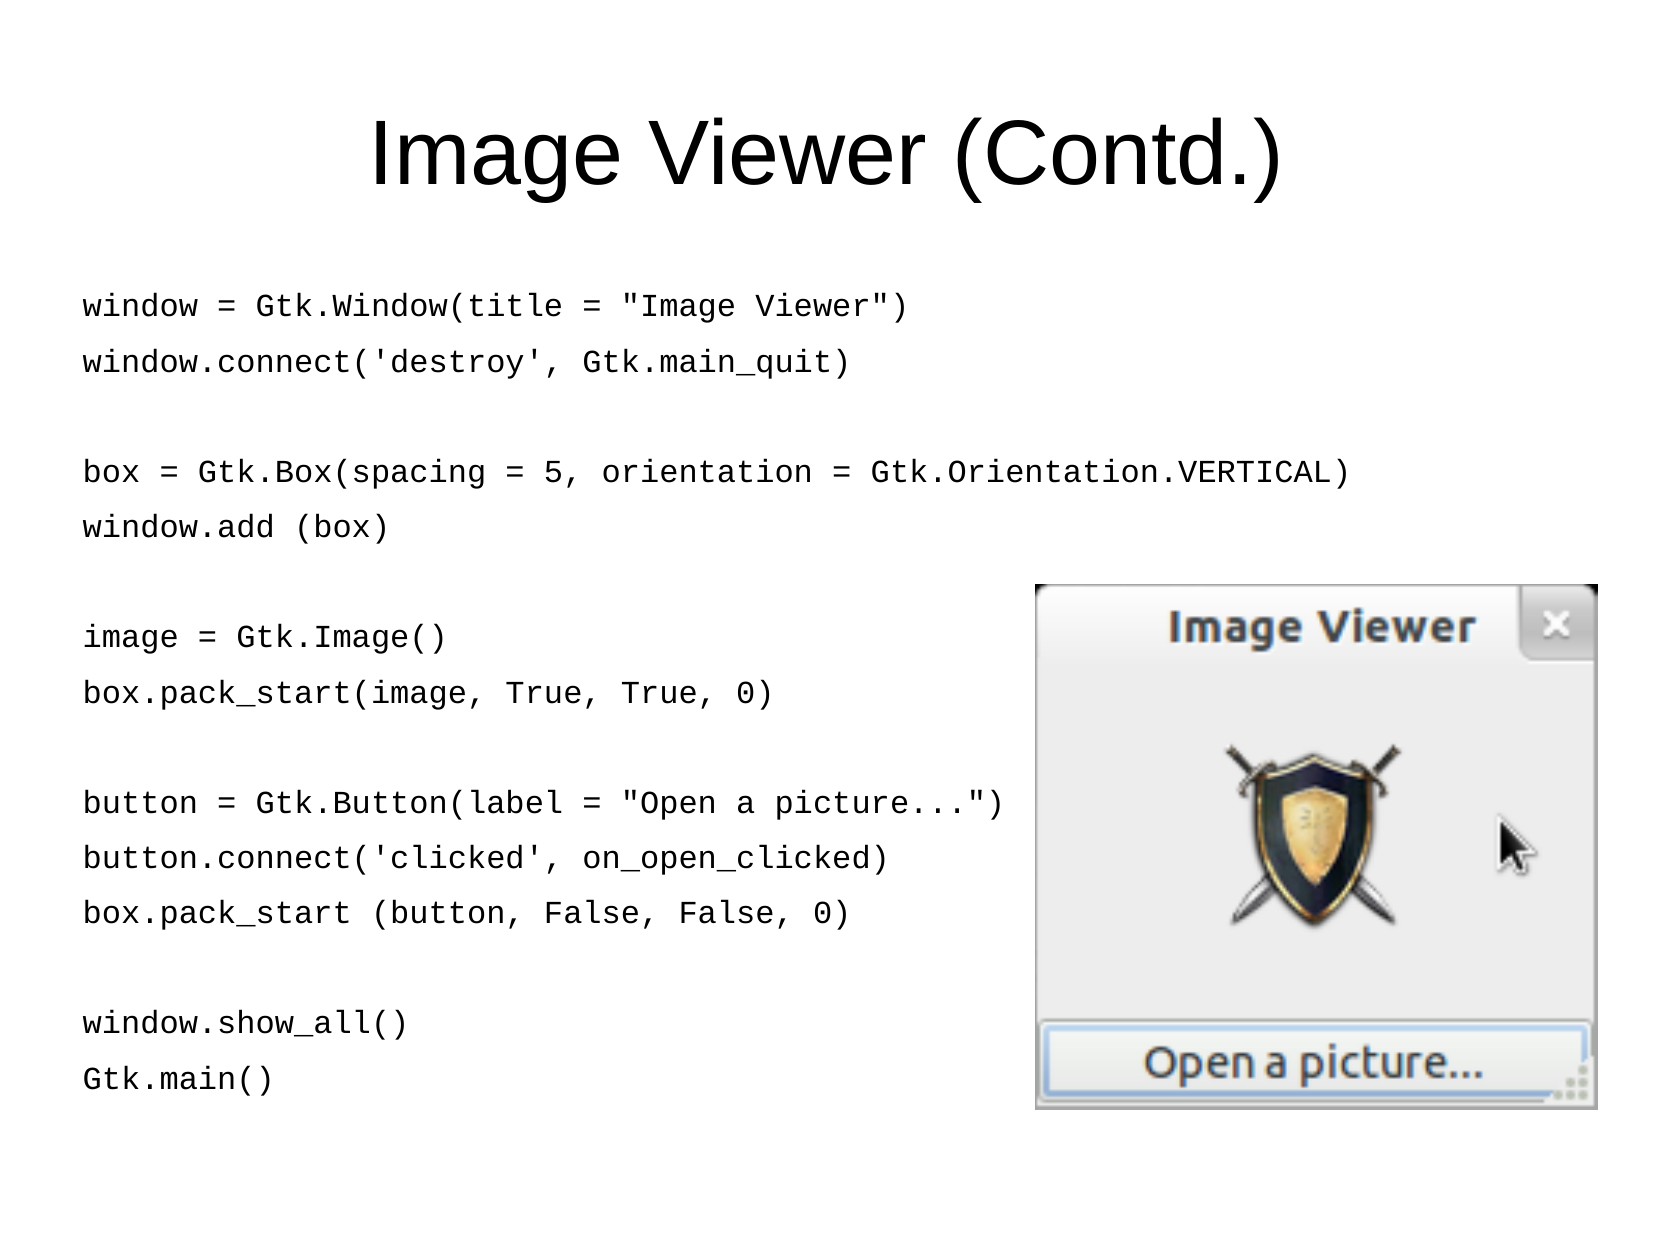

# Image Viewer (Contd.)
window = Gtk.Window(title = "Image Viewer")
window.connect('destroy', Gtk.main_quit)
box = Gtk.Box(spacing = 5, orientation = Gtk.Orientation.VERTICAL)
window.add (box)
image = Gtk.Image()
box.pack_start(image, True, True, 0)
button = Gtk.Button(label = "Open a picture...")
button.connect('clicked', on_open_clicked)
box.pack_start (button, False, False, 0)
window.show_all()
Gtk.main()